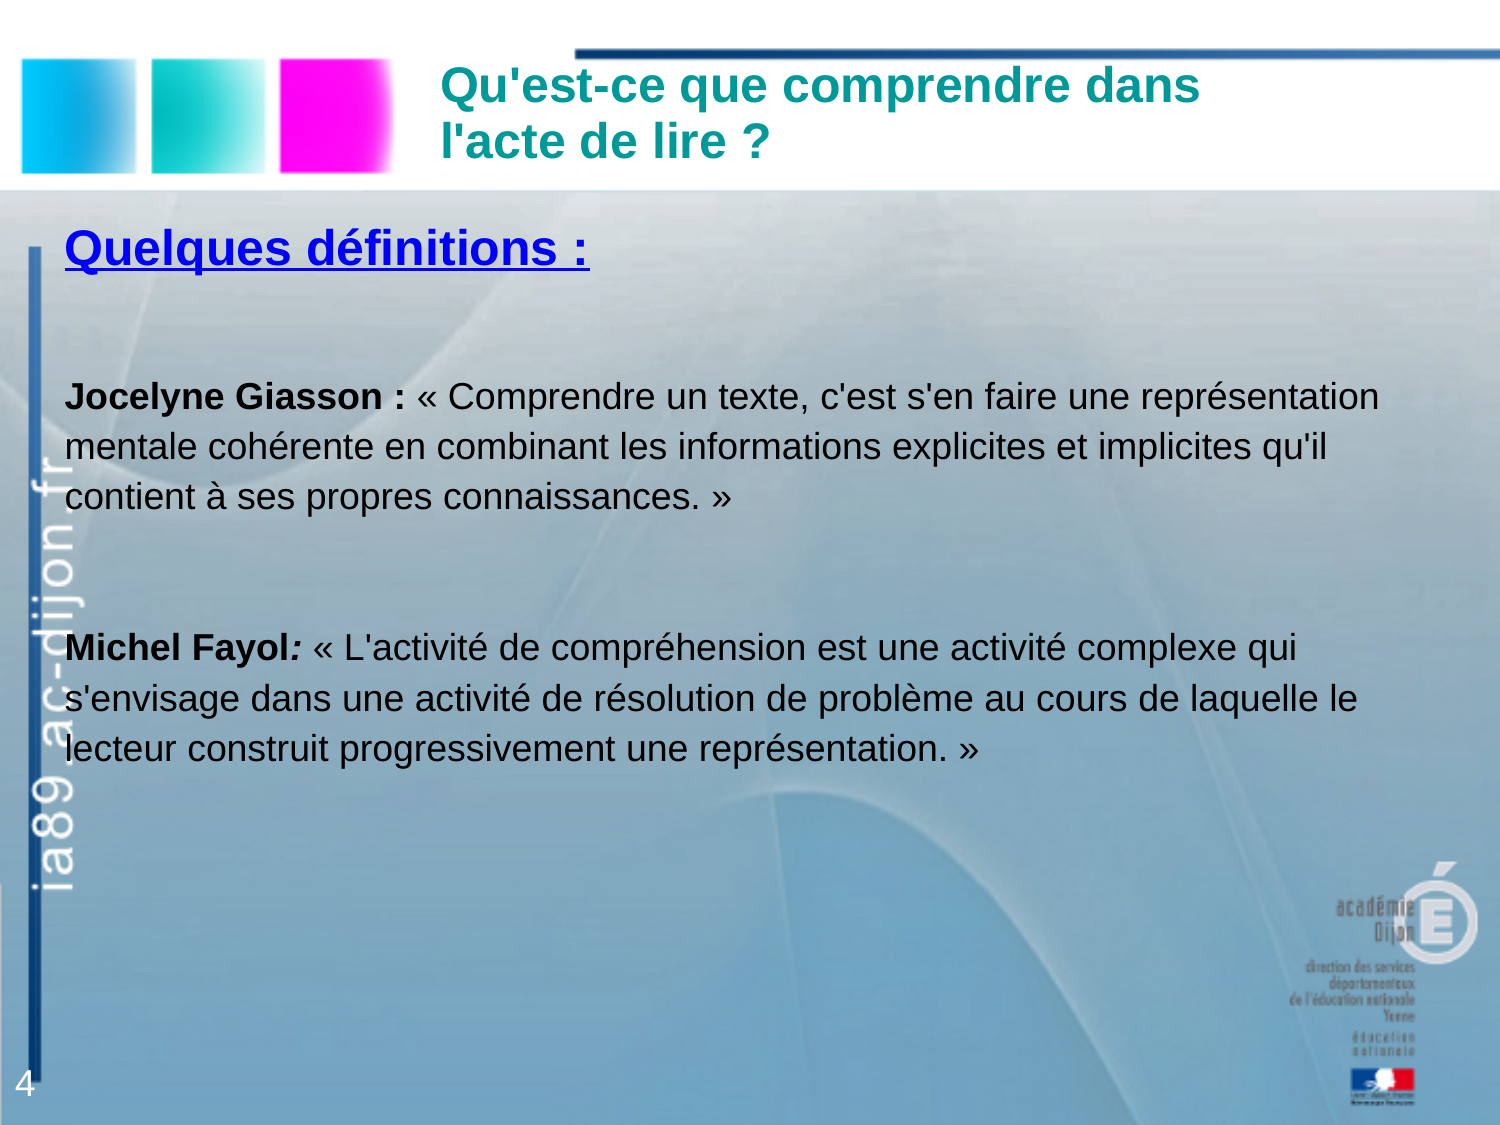

# Qu'est-ce que comprendre dans l'acte de lire ?
Quelques définitions :
Jocelyne Giasson : « Comprendre un texte, c'est s'en faire une représentation
mentale cohérente en combinant les informations explicites et implicites qu'il
contient à ses propres connaissances. »
Michel Fayol: « L'activité de compréhension est une activité complexe qui
s'envisage dans une activité de résolution de problème au cours de laquelle le
lecteur construit progressivement une représentation. »